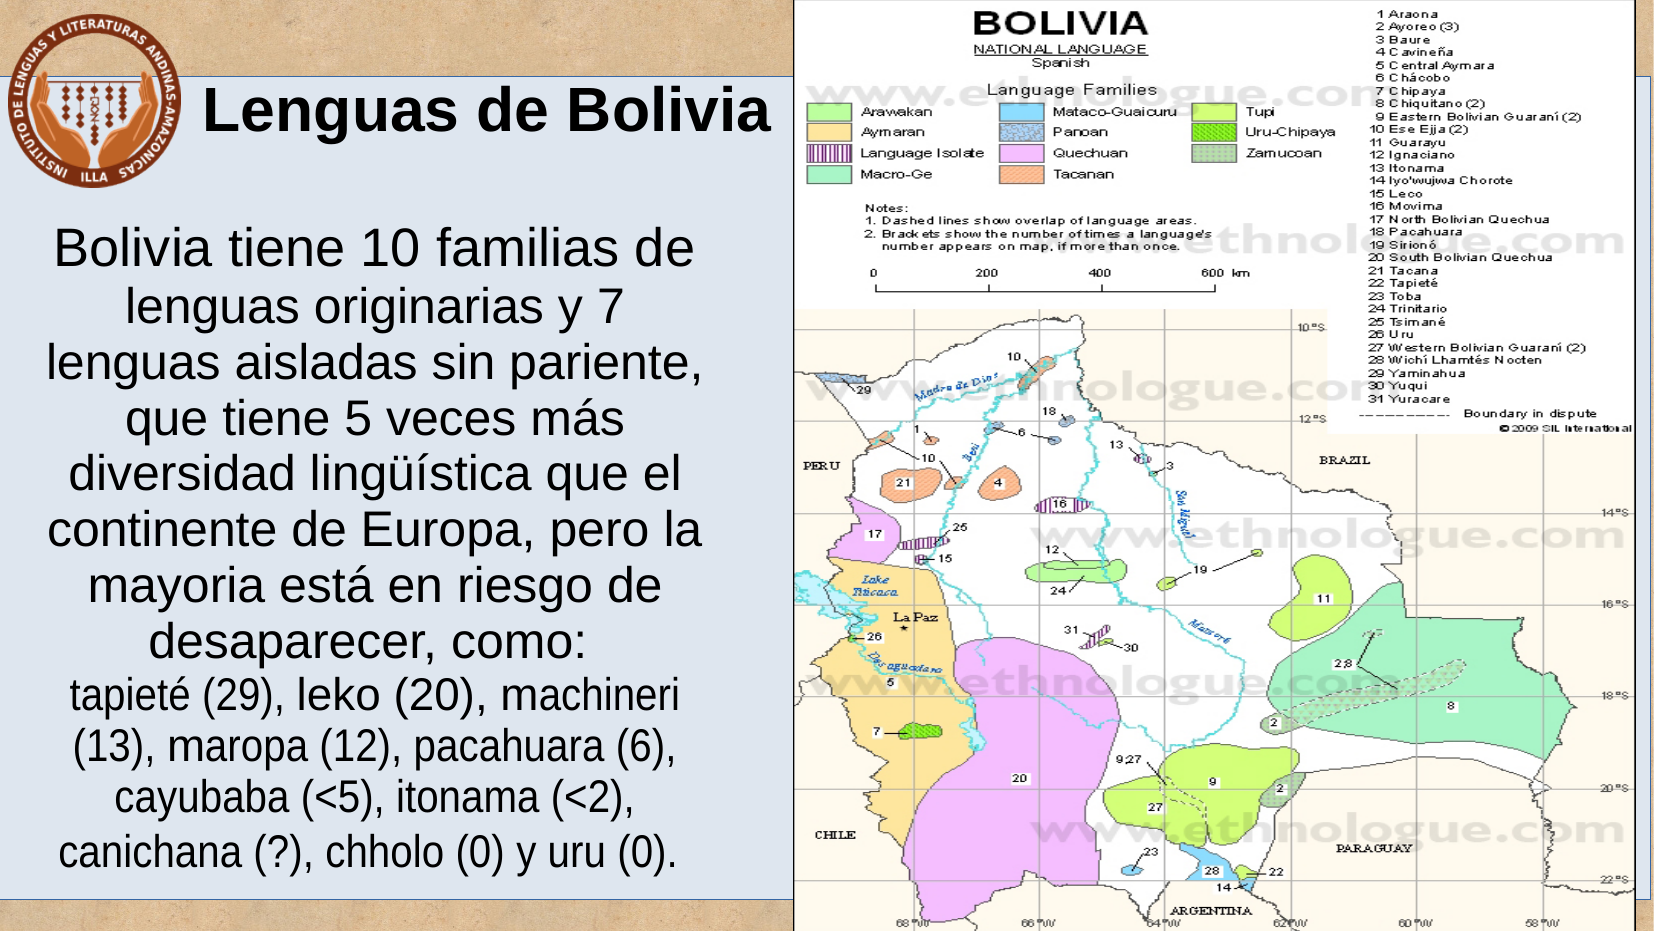

# Lenguas de Bolivia
Bolivia tiene 10 familias de lenguas originarias y 7 lenguas aisladas sin pariente, que tiene 5 veces más diversidad lingüística que el continente de Europa, pero la mayoria está en riesgo de desaparecer, como:
tapieté (29), leko (20), machineri (13), maropa (12), pacahuara (6), cayubaba (<5), itonama (<2), canichana (?), chholo (0) y uru (0).